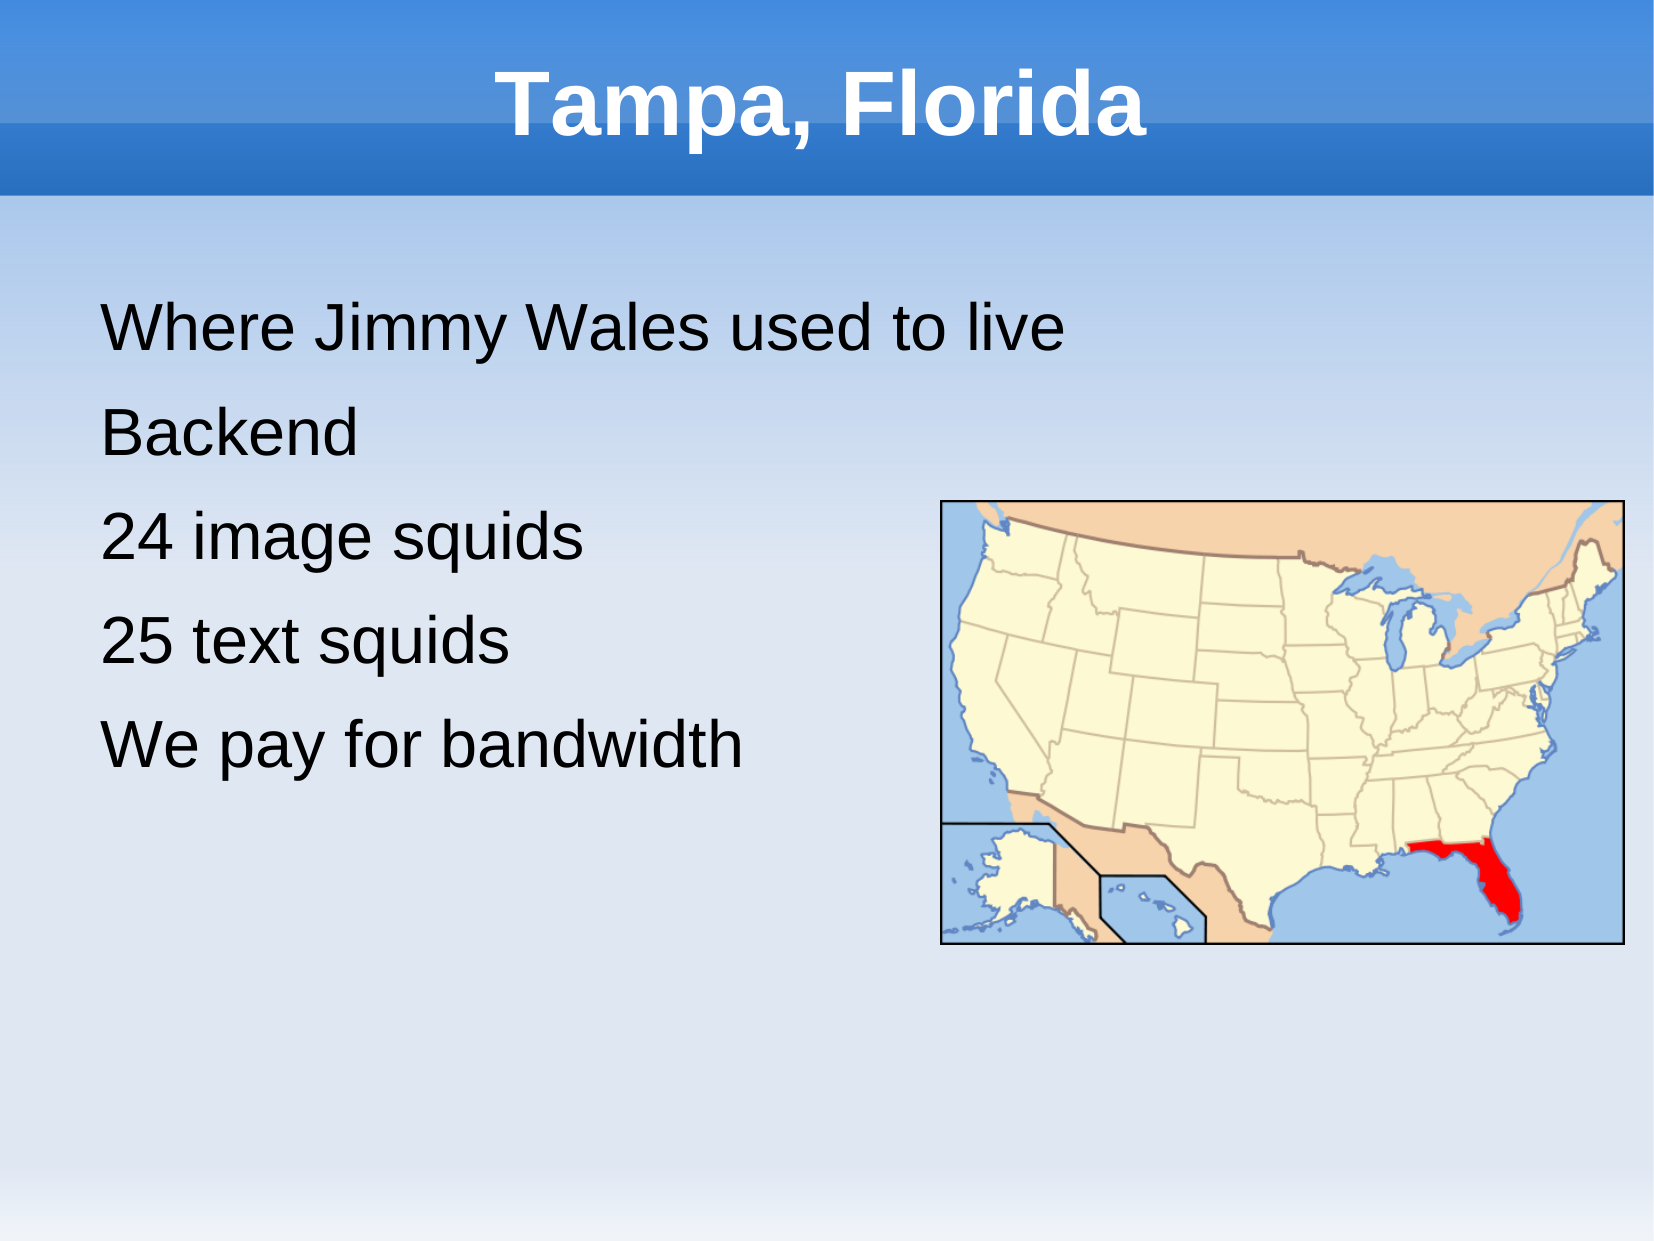

# Tampa, Florida
Where Jimmy Wales used to live
Backend
24 image squids
25 text squids
We pay for bandwidth